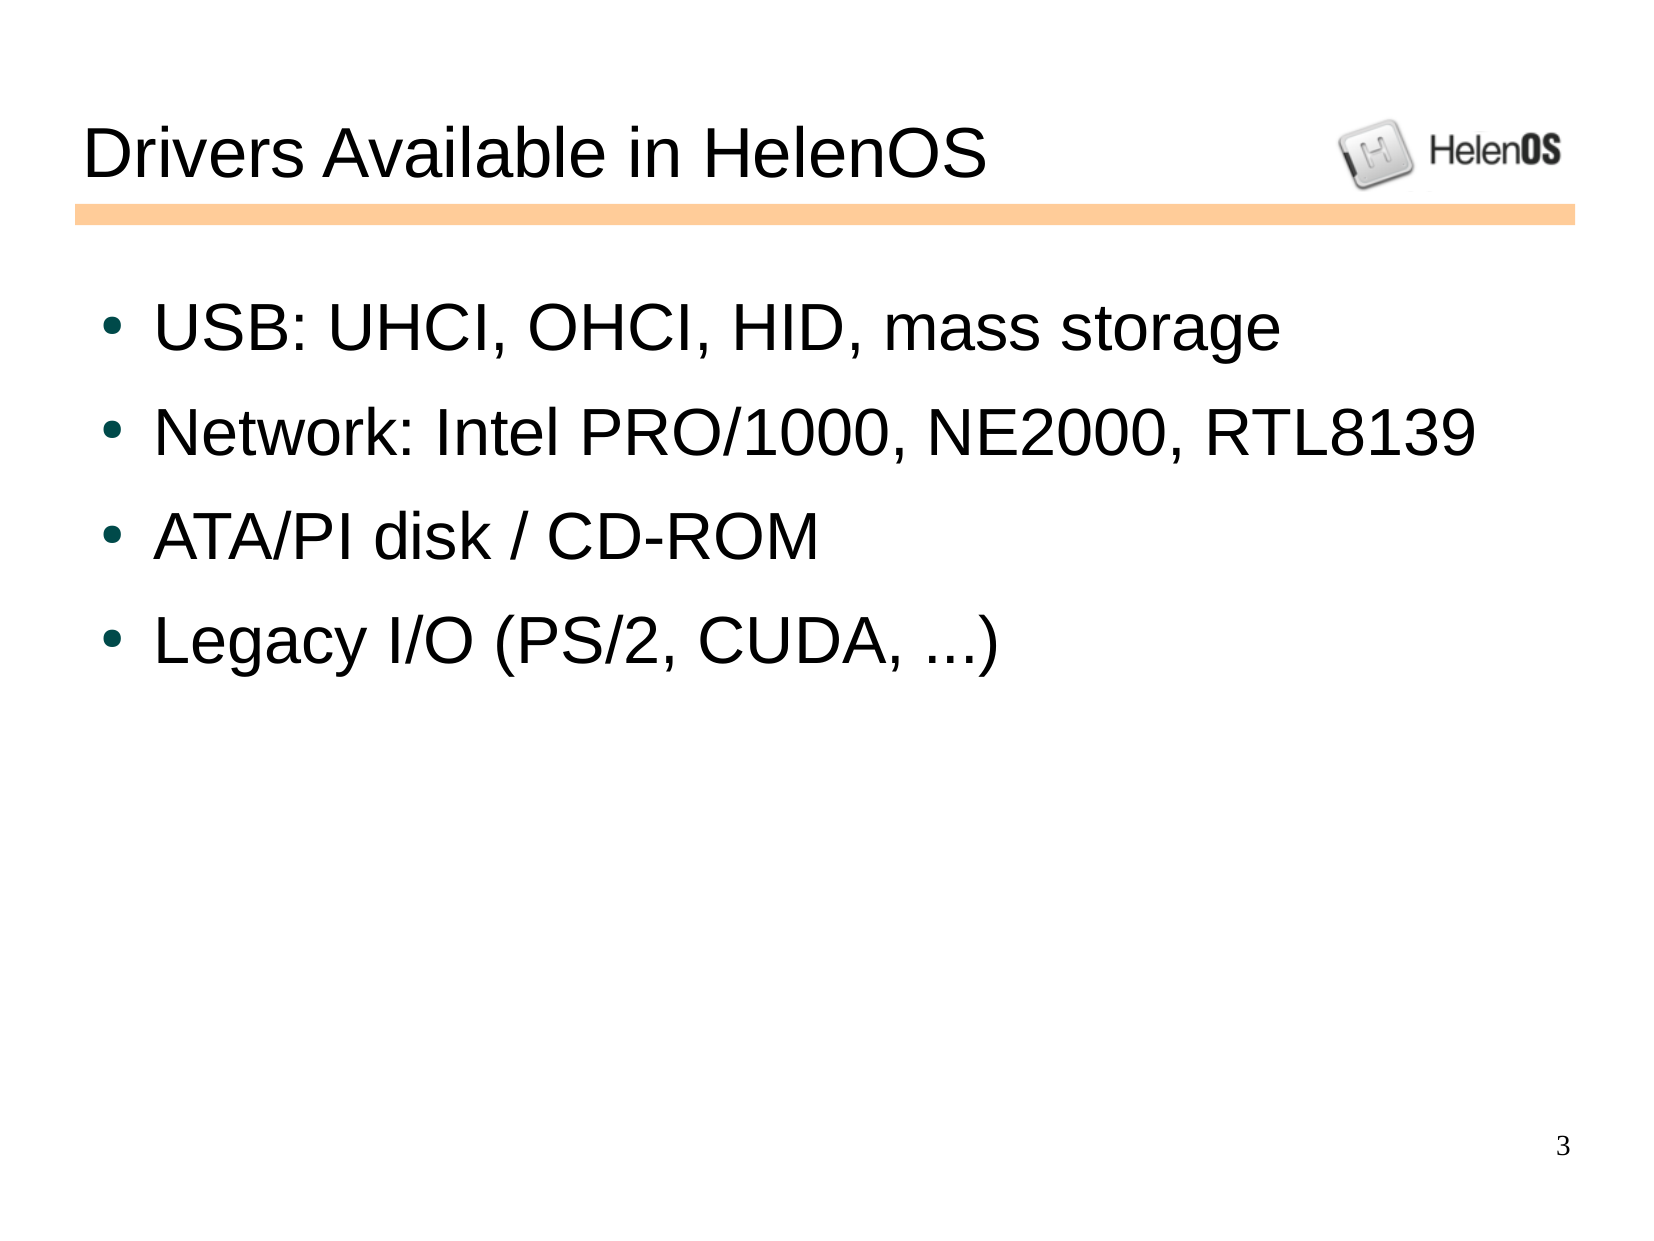

# Drivers Available in HelenOS
USB: UHCI, OHCI, HID, mass storage
Network: Intel PRO/1000, NE2000, RTL8139
ATA/PI disk / CD-ROM
Legacy I/O (PS/2, CUDA, ...)
3